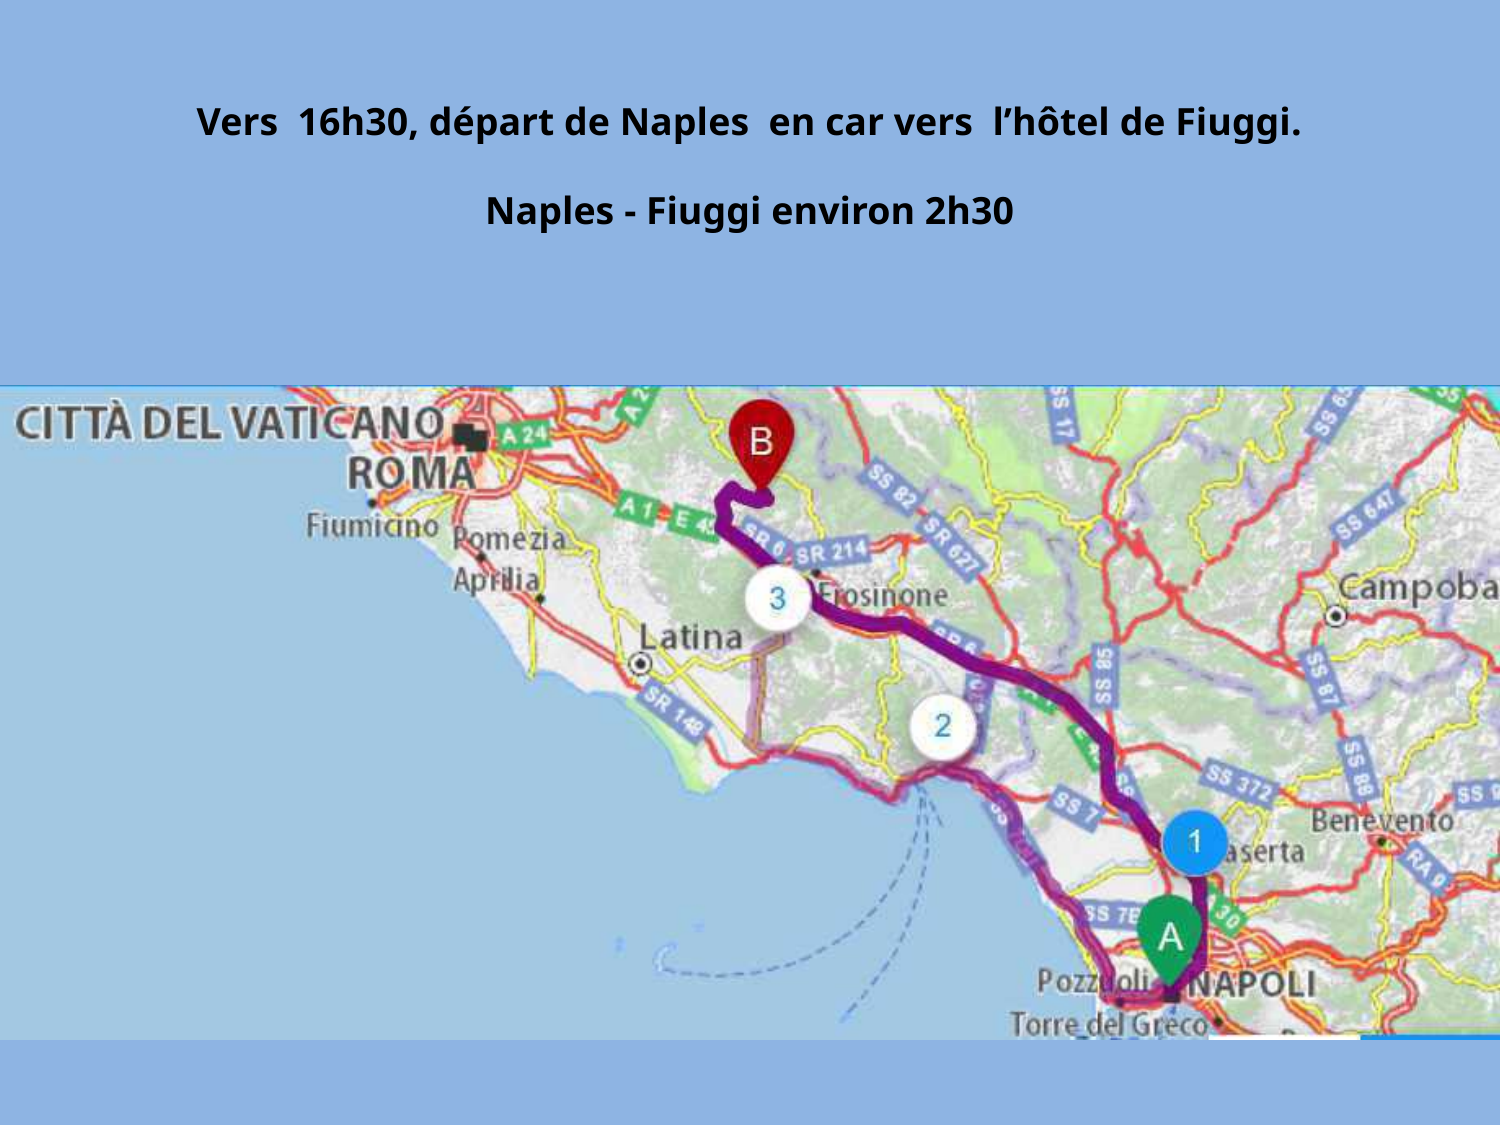

Vers 16h30, départ de Naples en car vers l’hôtel de Fiuggi.
Naples - Fiuggi environ 2h30